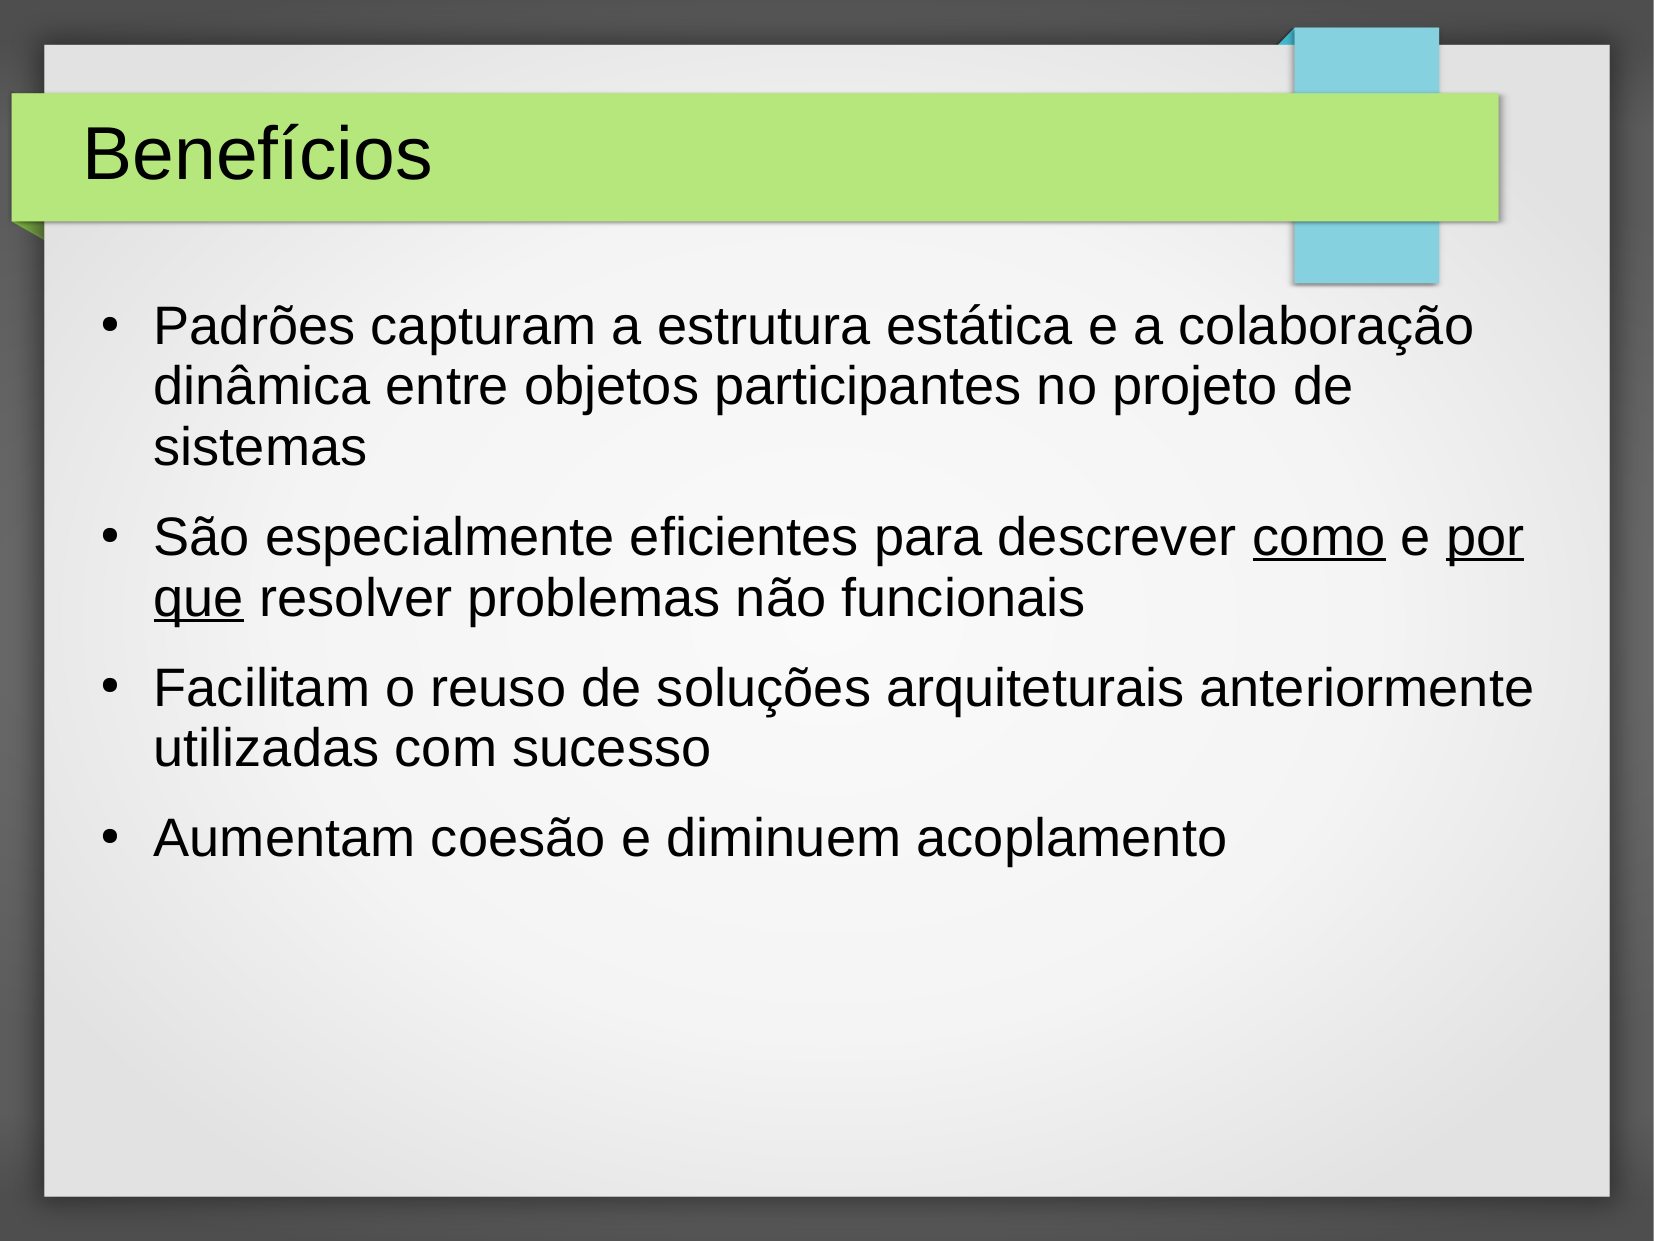

# Benefícios
Padrões capturam a estrutura estática e a colaboração dinâmica entre objetos participantes no projeto de sistemas
São especialmente eficientes para descrever como e por que resolver problemas não funcionais
Facilitam o reuso de soluções arquiteturais anteriormente utilizadas com sucesso
Aumentam coesão e diminuem acoplamento